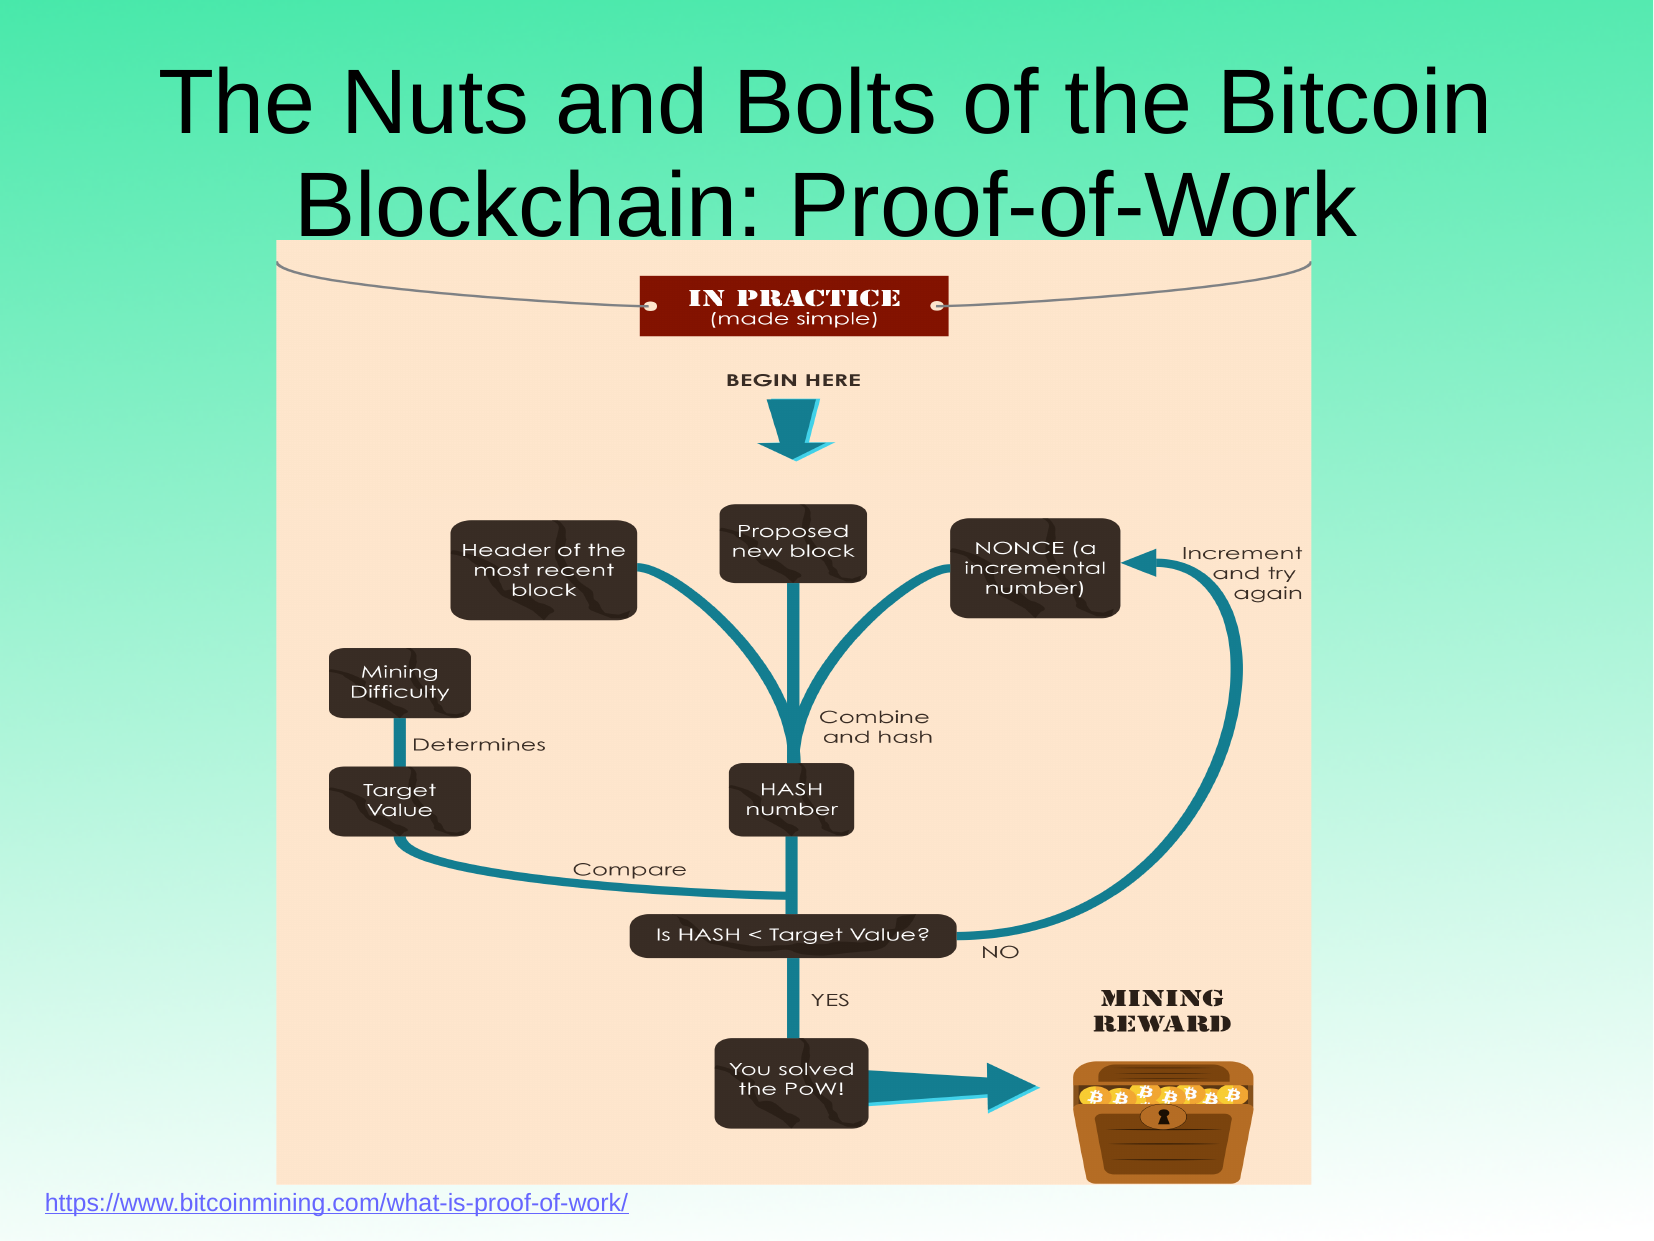

# The Nuts and Bolts of the Bitcoin Blockchain: Proof-of-Work
https://www.bitcoinmining.com/what-is-proof-of-work/